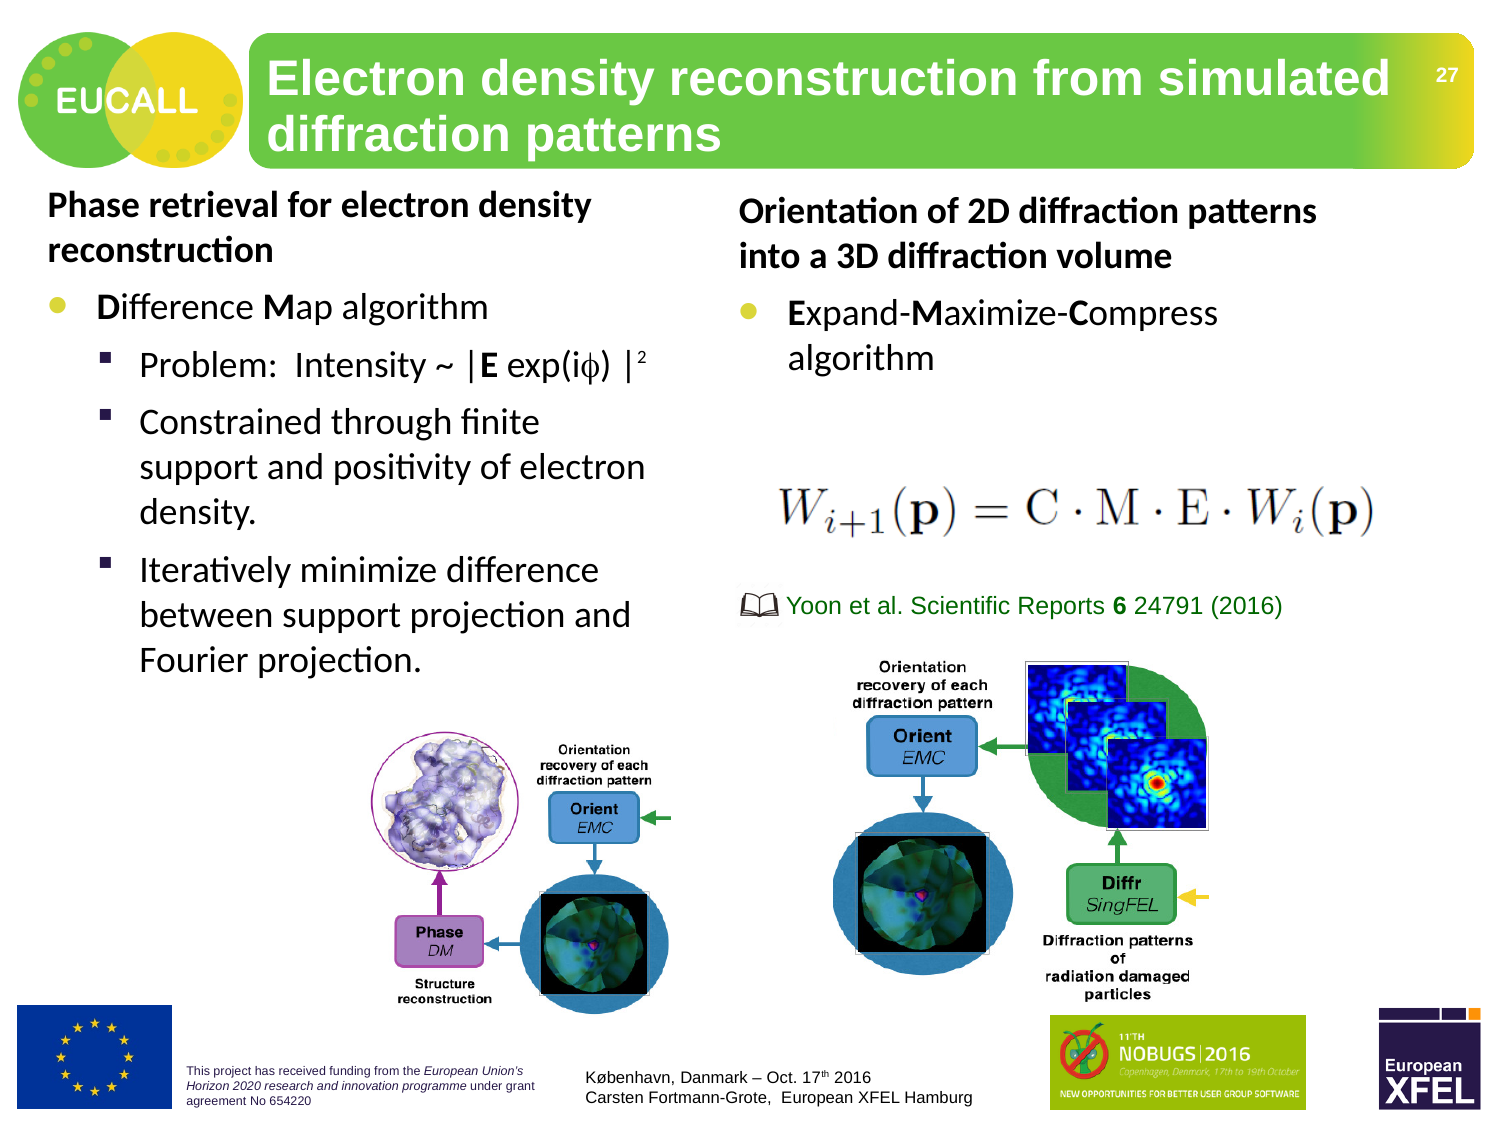

# Electron density reconstruction from simulated diffraction patterns
Phase retrieval for electron density reconstruction
Difference Map algorithm
Problem: Intensity ~ |E exp(if) |2
Constrained through finite support and positivity of electron density.
Iteratively minimize difference between support projection and Fourier projection.
Orientation of 2D diffraction patterns into a 3D diffraction volume
Expand-Maximize-Compress algorithm
 Yoon et al. Scientific Reports 6 24791 (2016)